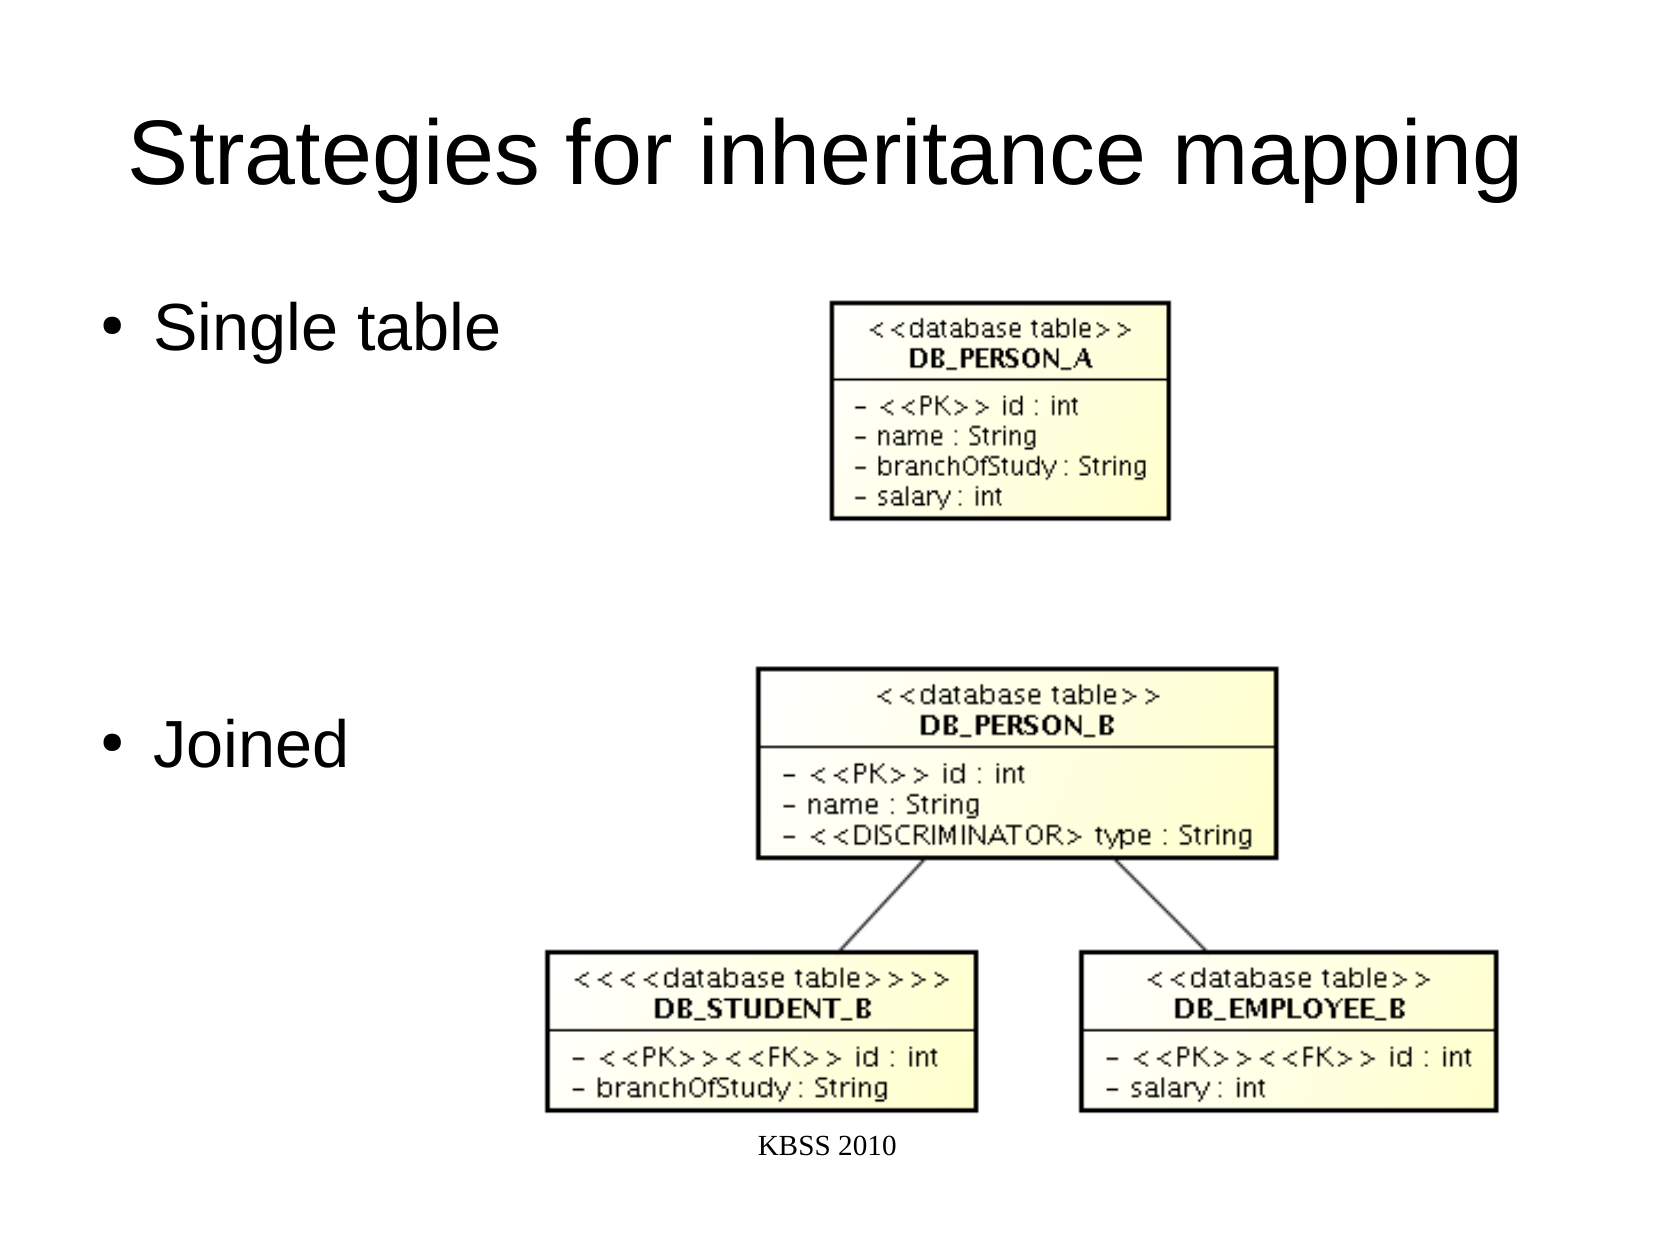

# Strategies for inheritance mapping
Single table
Joined
KBSS 2010